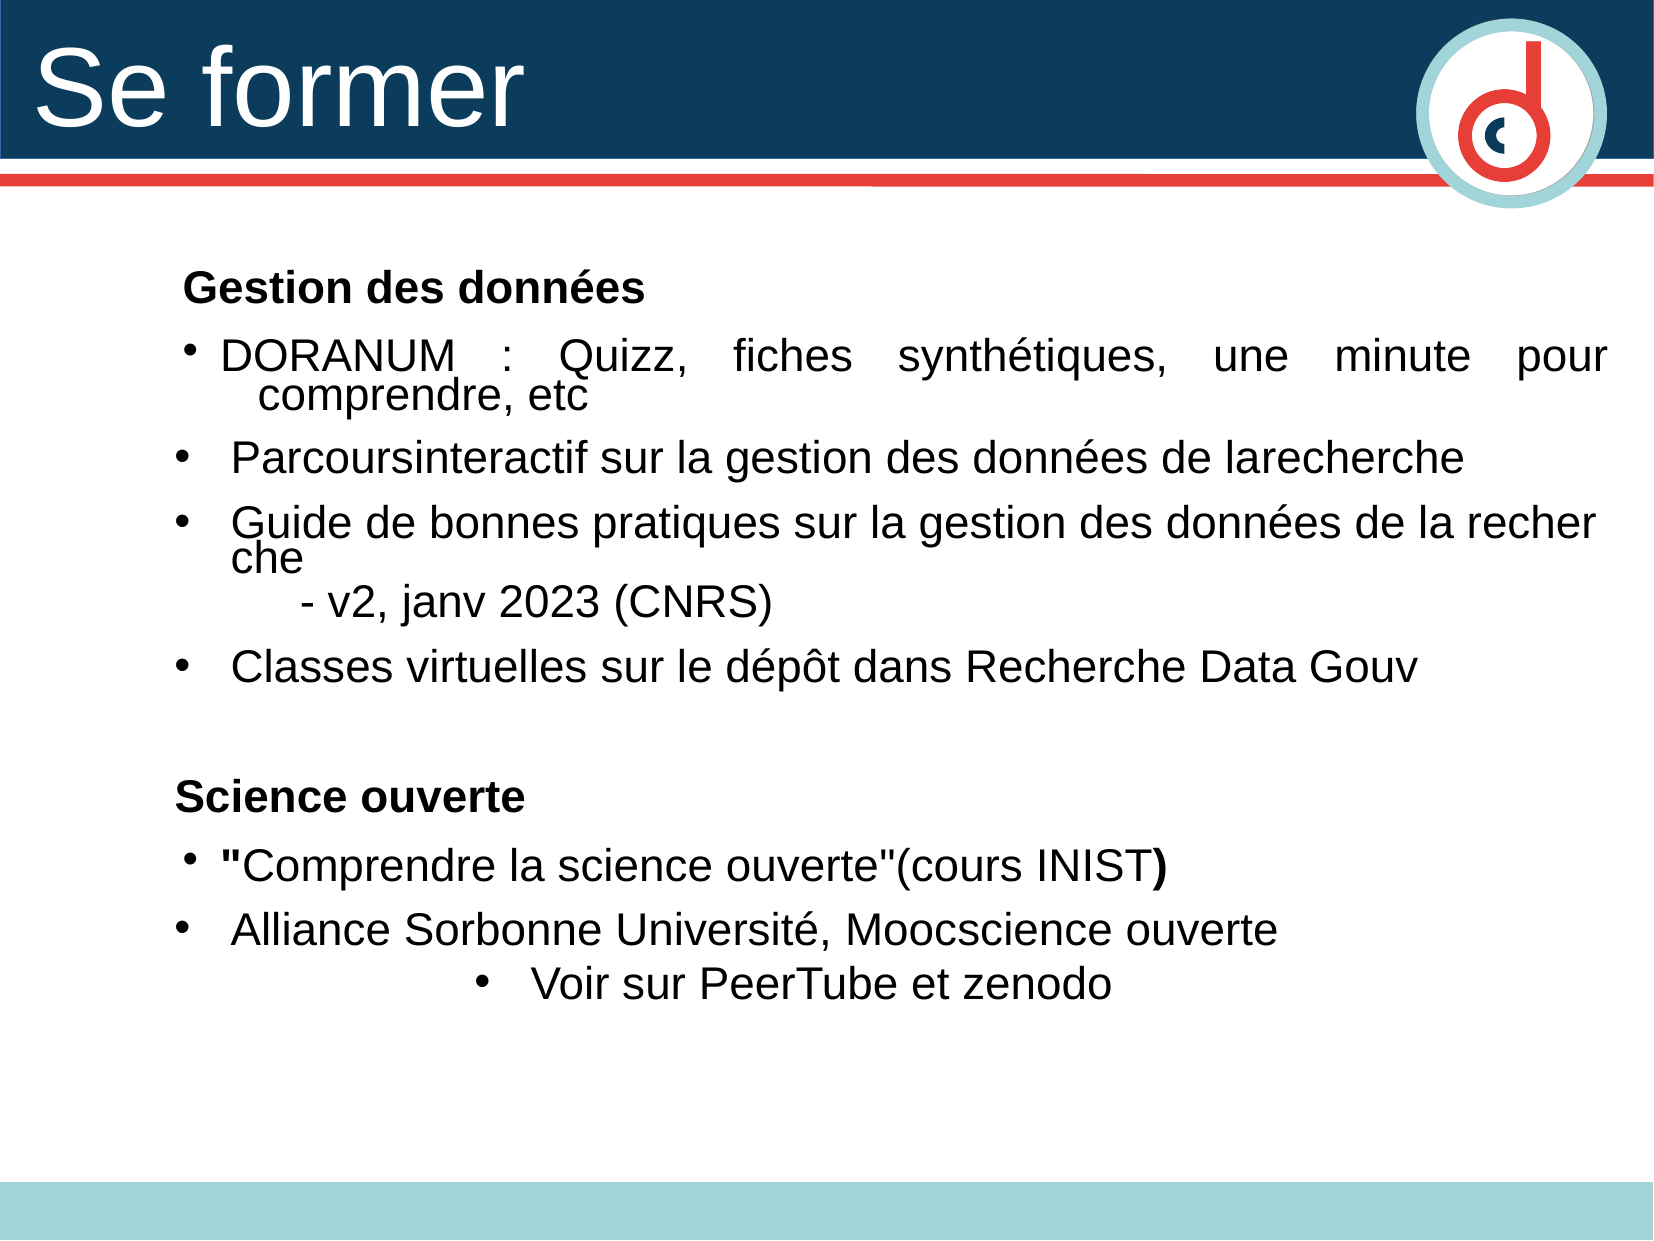

# Se former
Gestion des données
DORANUM : Quizz, fiches synthétiques, une minute pour comprendre, etc
Parcoursinteractif sur la gestion des données de larecherche
Guide de bonnes pratiques sur la gestion des données de la recherche - v2, janv 2023 (CNRS)
Classes virtuelles sur le dépôt dans Recherche Data Gouv
Science ouverte
"Comprendre la science ouverte"(cours INIST)
Alliance Sorbonne Université, Moocscience ouverte
Voir sur PeerTube et zenodo